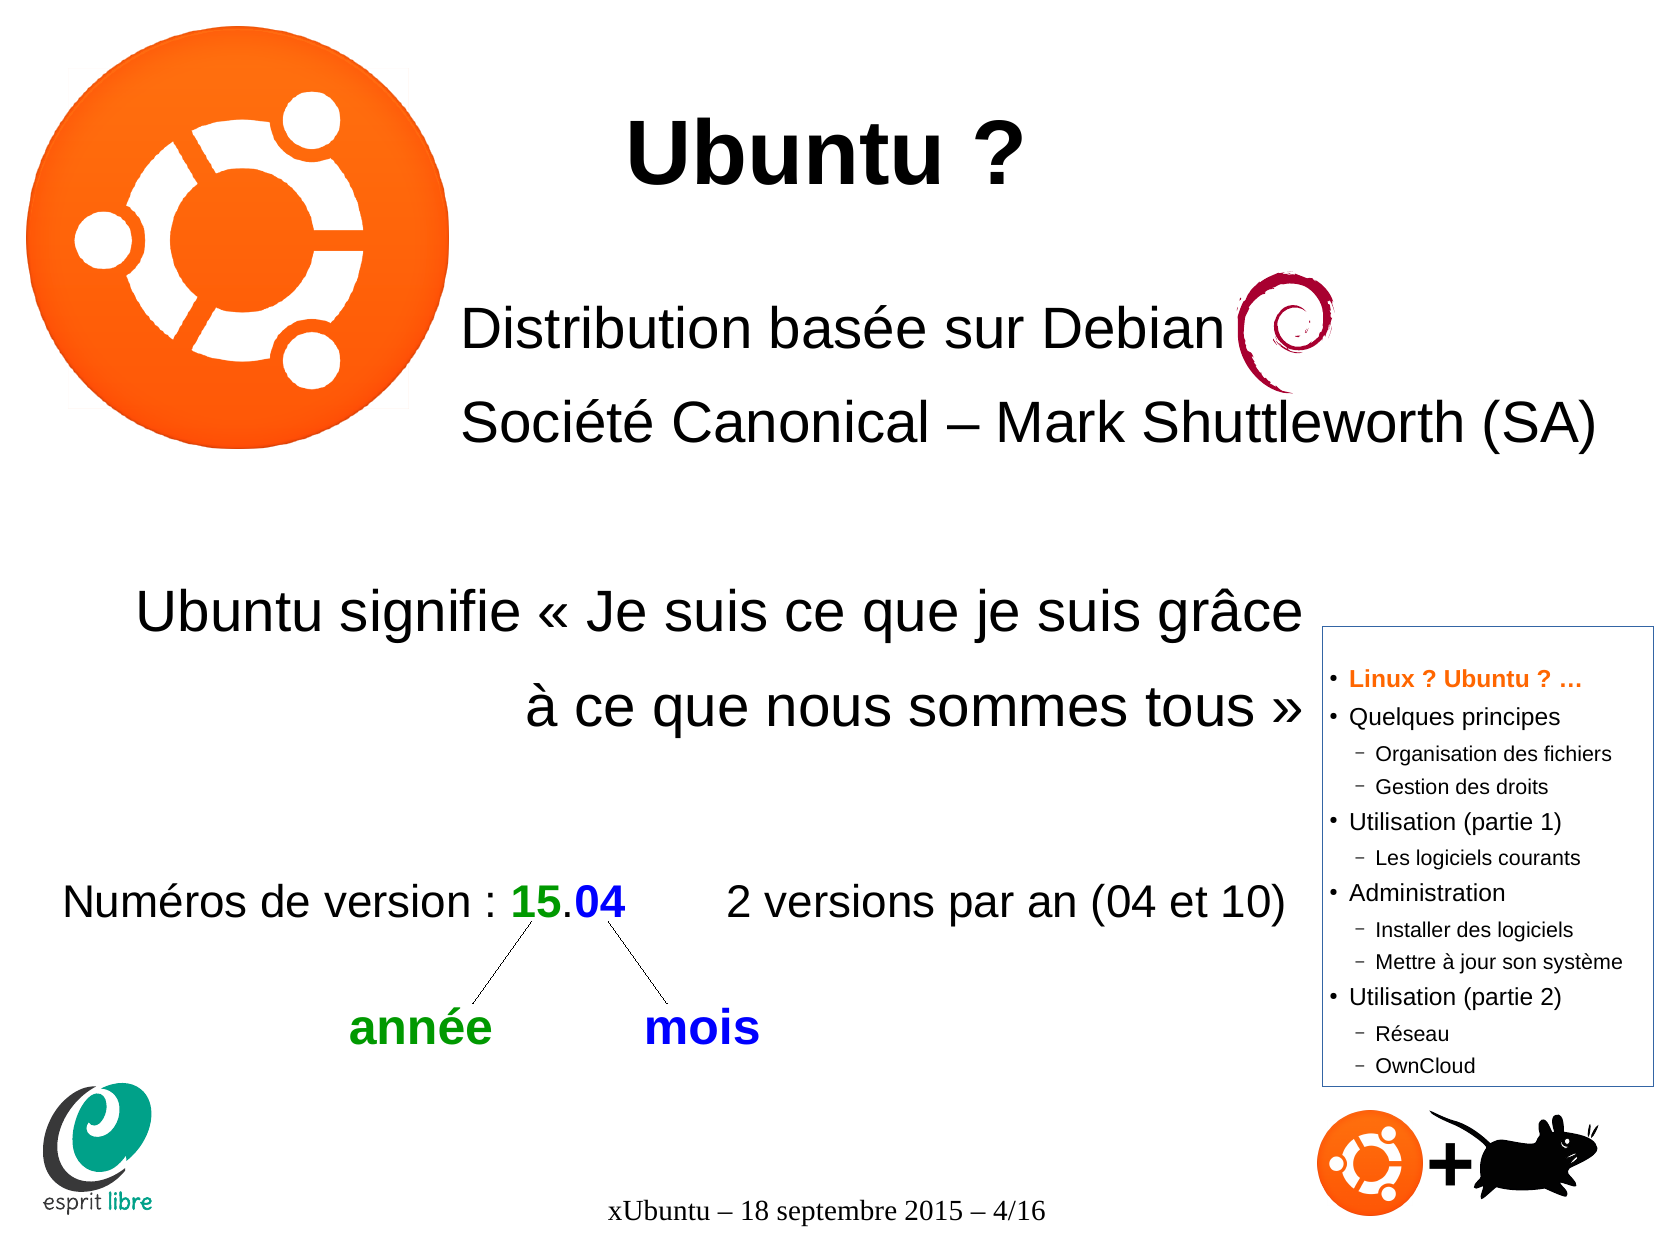

# Ubuntu ?
 Distribution basée sur Debian
 Société Canonical – Mark Shuttleworth (SA)
Ubuntu signifie « Je suis ce que je suis grâce
 à ce que nous sommes tous »
Linux ? Ubuntu ? …
Quelques principes
Organisation des fichiers
Gestion des droits
Utilisation (partie 1)
Les logiciels courants
Administration
Installer des logiciels
Mettre à jour son système
Utilisation (partie 2)
Réseau
OwnCloud
Numéros de version : 15.04		2 versions par an (04 et 10)
année
mois